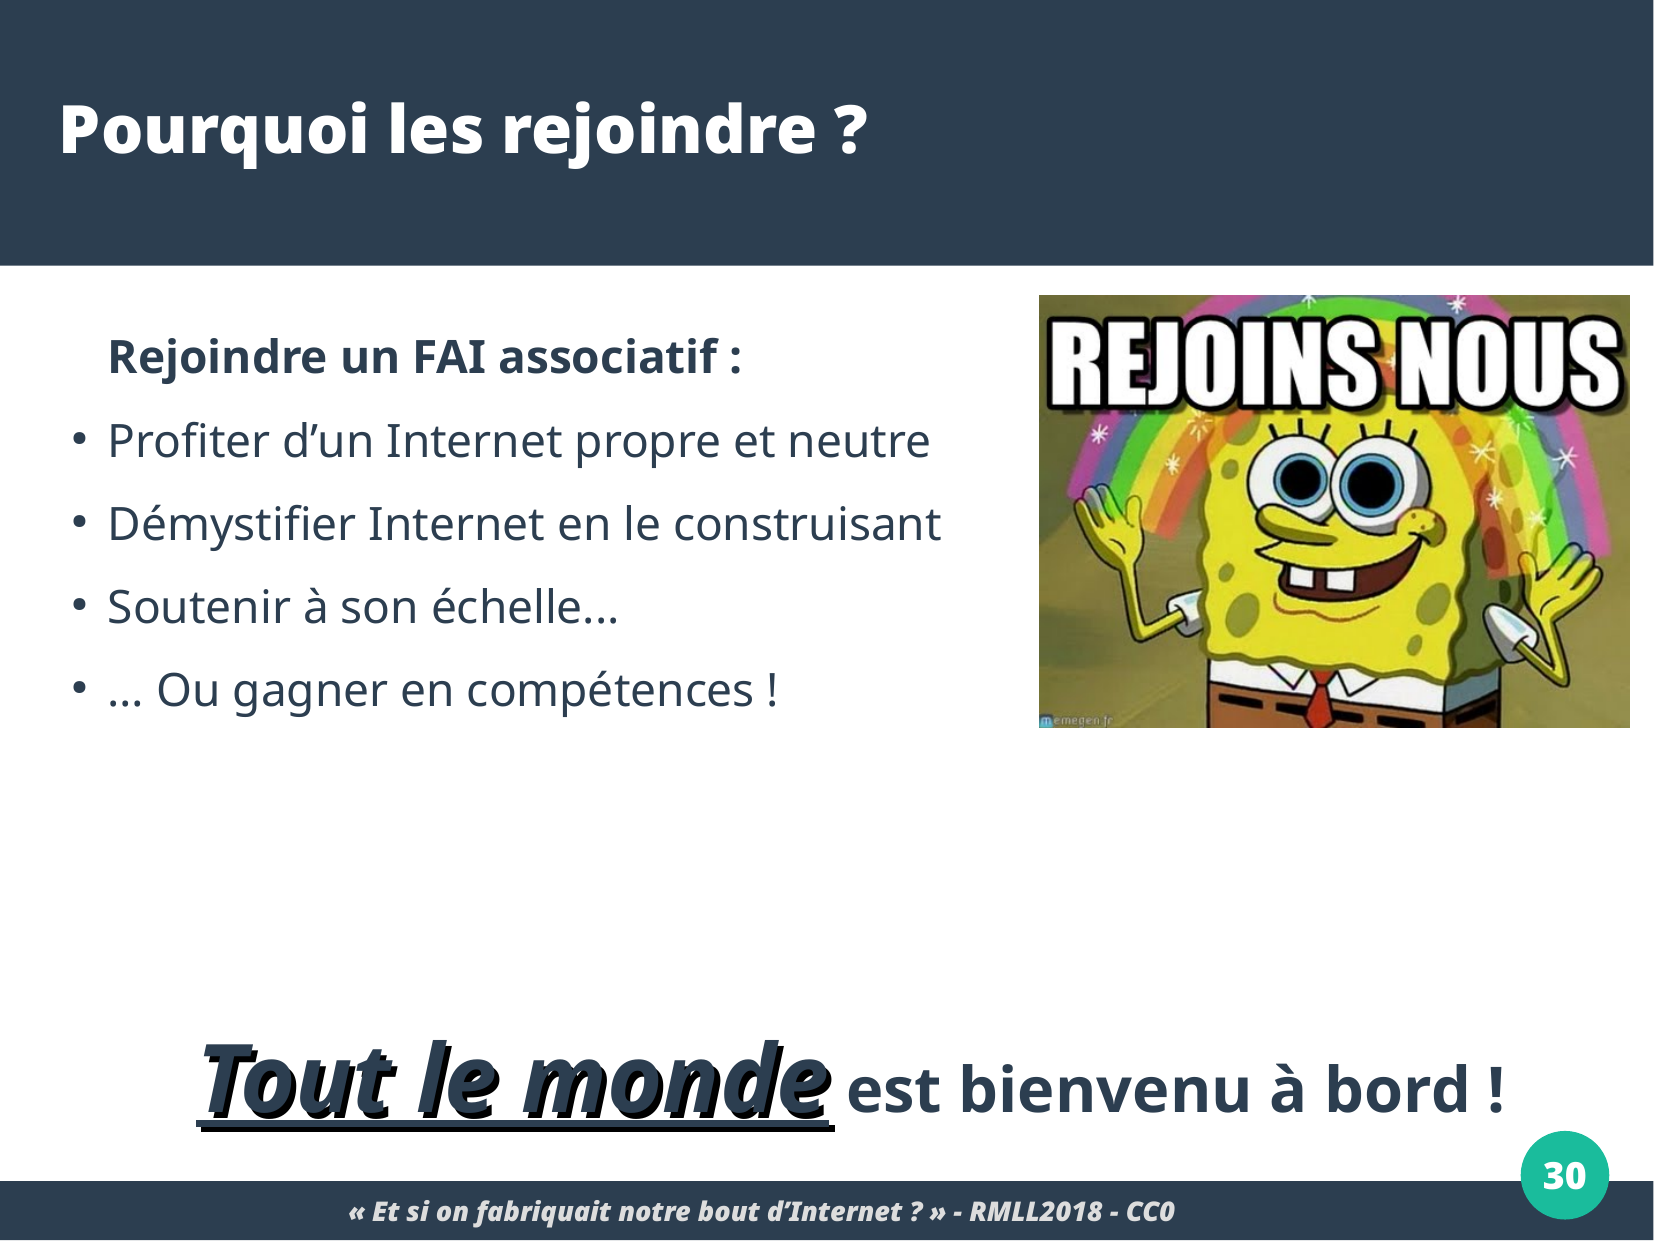

# Pourquoi les rejoindre ?
Rejoindre un FAI associatif :
Profiter d’un Internet propre et neutre
Démystifier Internet en le construisant
Soutenir à son échelle...
… Ou gagner en compétences !
Tout le monde est bienvenu à bord !
30
« Et si on fabriquait notre bout d’Internet ? » - RMLL2018 - CC0